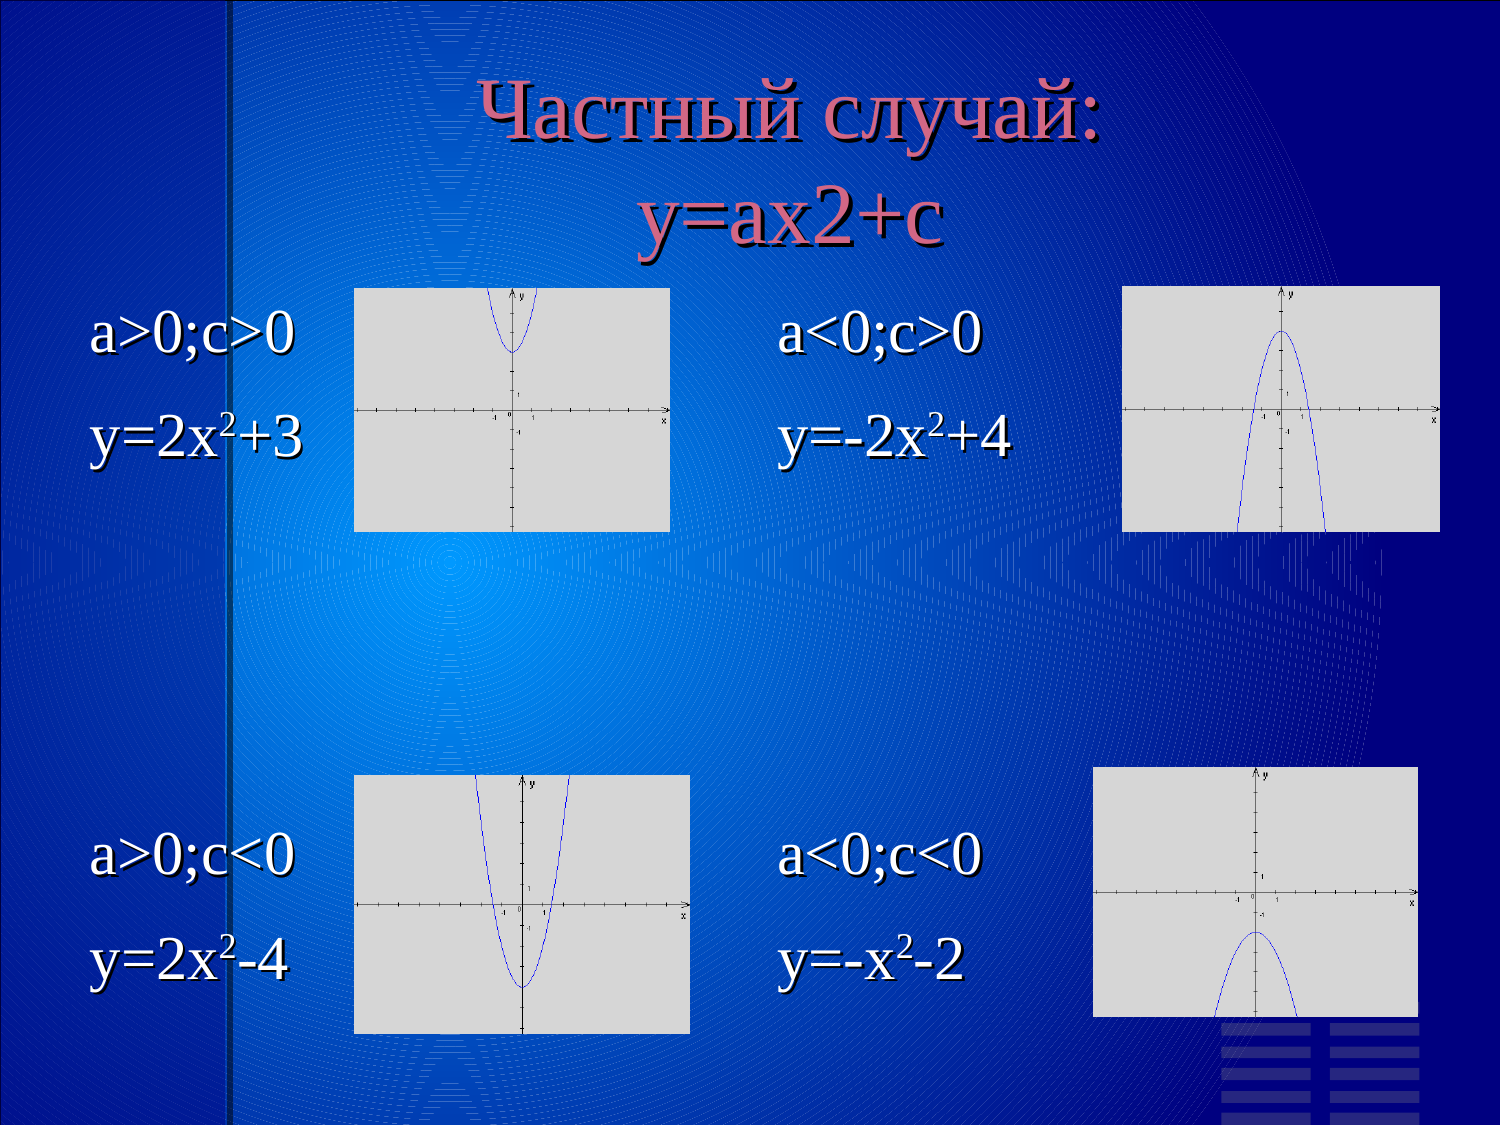

# Частный случай: y=aх2+c
a>0;c>0
y=2х2+3
a>0;c<0
y=2х2-4
a<0;c>0
y=-2х2+4
a<0;c<0
y=-х2-2